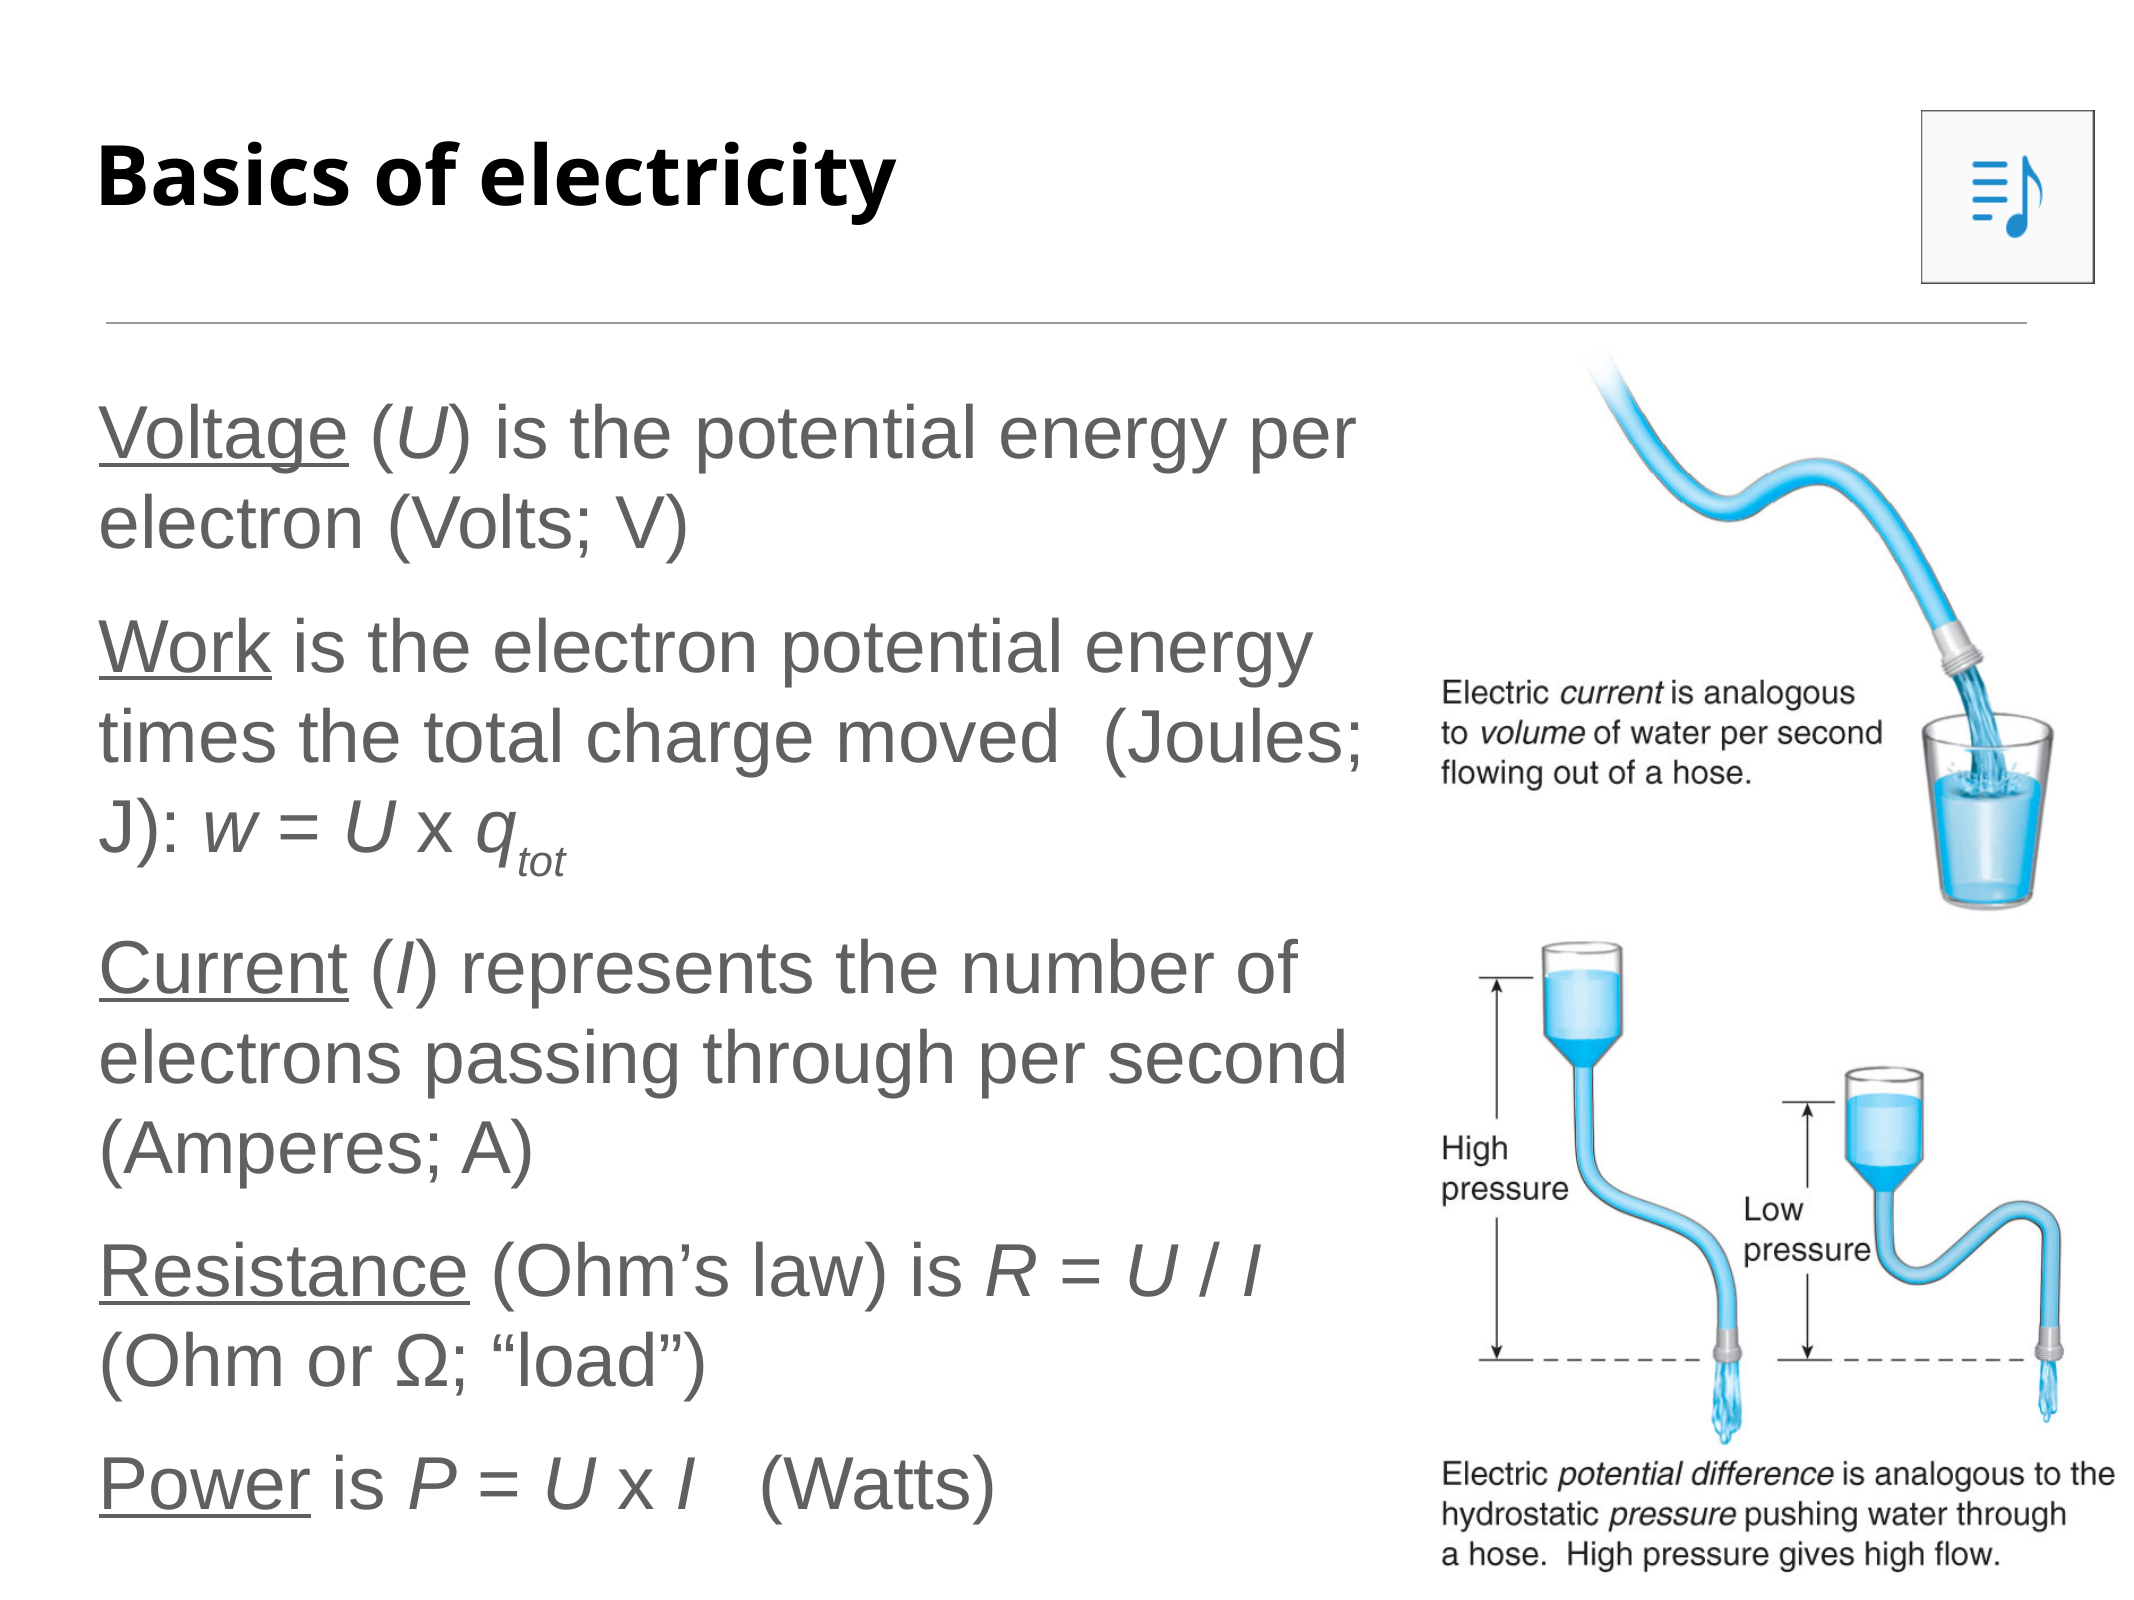

# Basics of electricity
Voltage (U) is the potential energy per electron (Volts; V)
Work is the electron potential energy times the total charge moved (Joules; J): w = U x qtot
Current (I) represents the number of electrons passing through per second (Amperes; A)
Resistance (Ohm’s law) is R = U / I (Ohm or Ω; “load”)
Power is P = U x I (Watts)
4